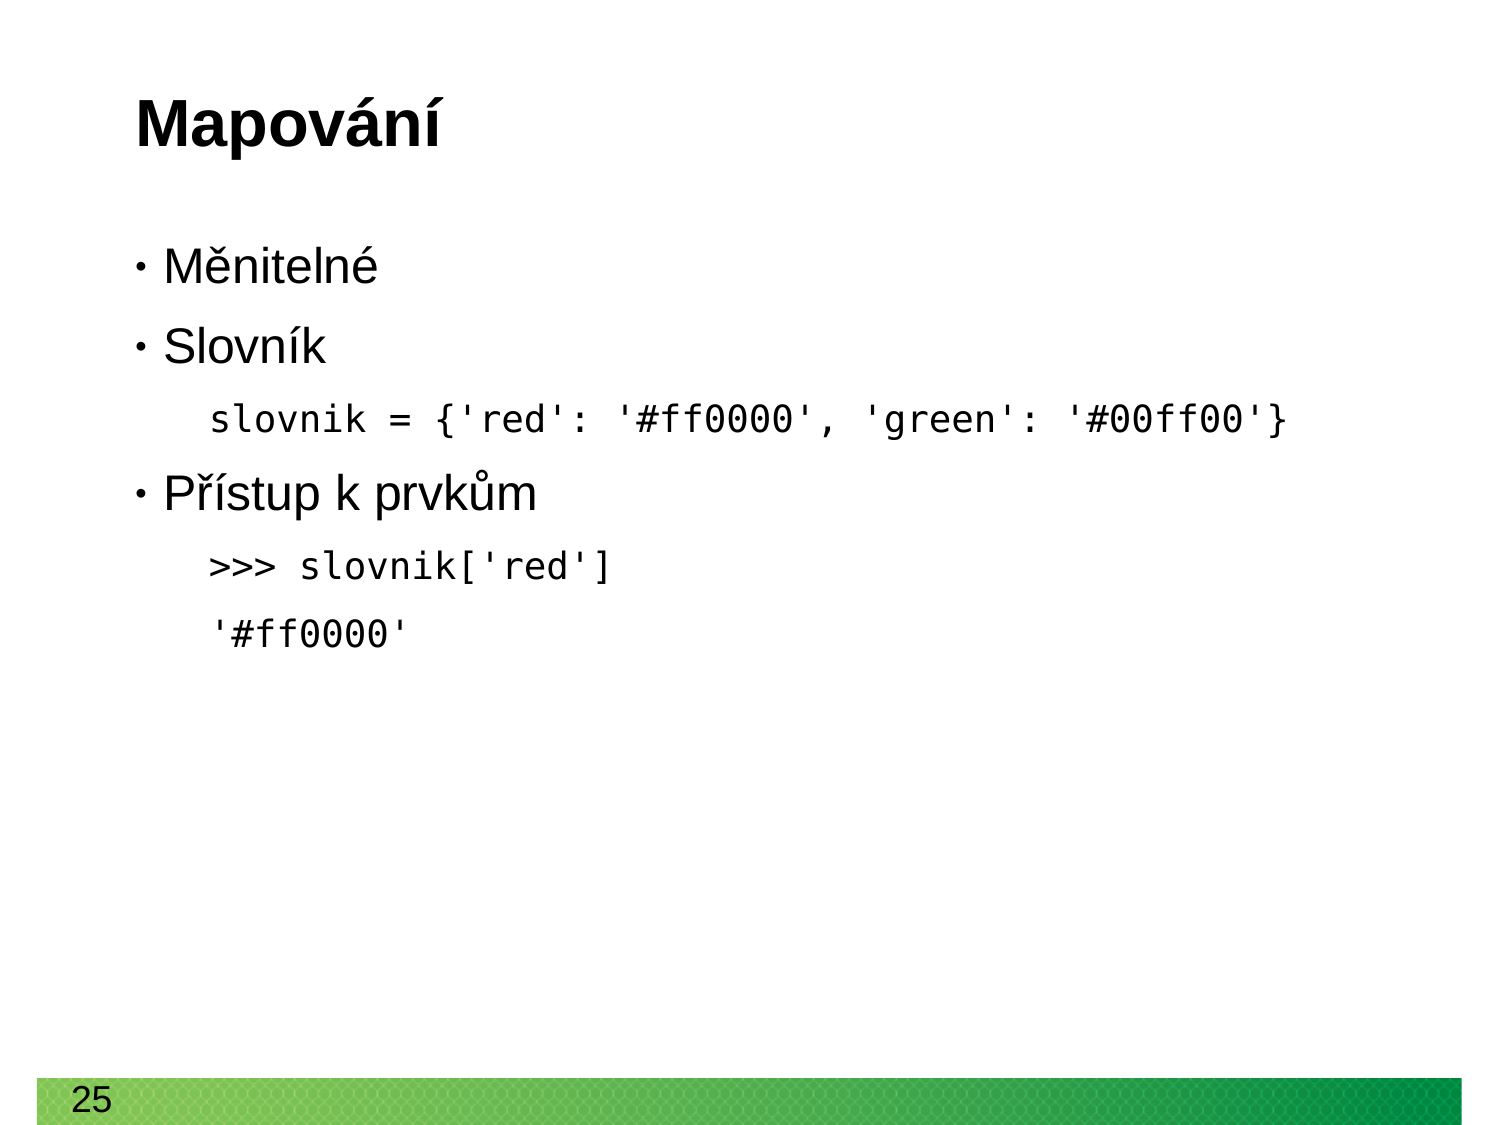

# Mapování
Měnitelné
Slovník
slovnik = {'red': '#ff0000', 'green': '#00ff00'}
Přístup k prvkům
>>> slovnik['red']
'#ff0000'